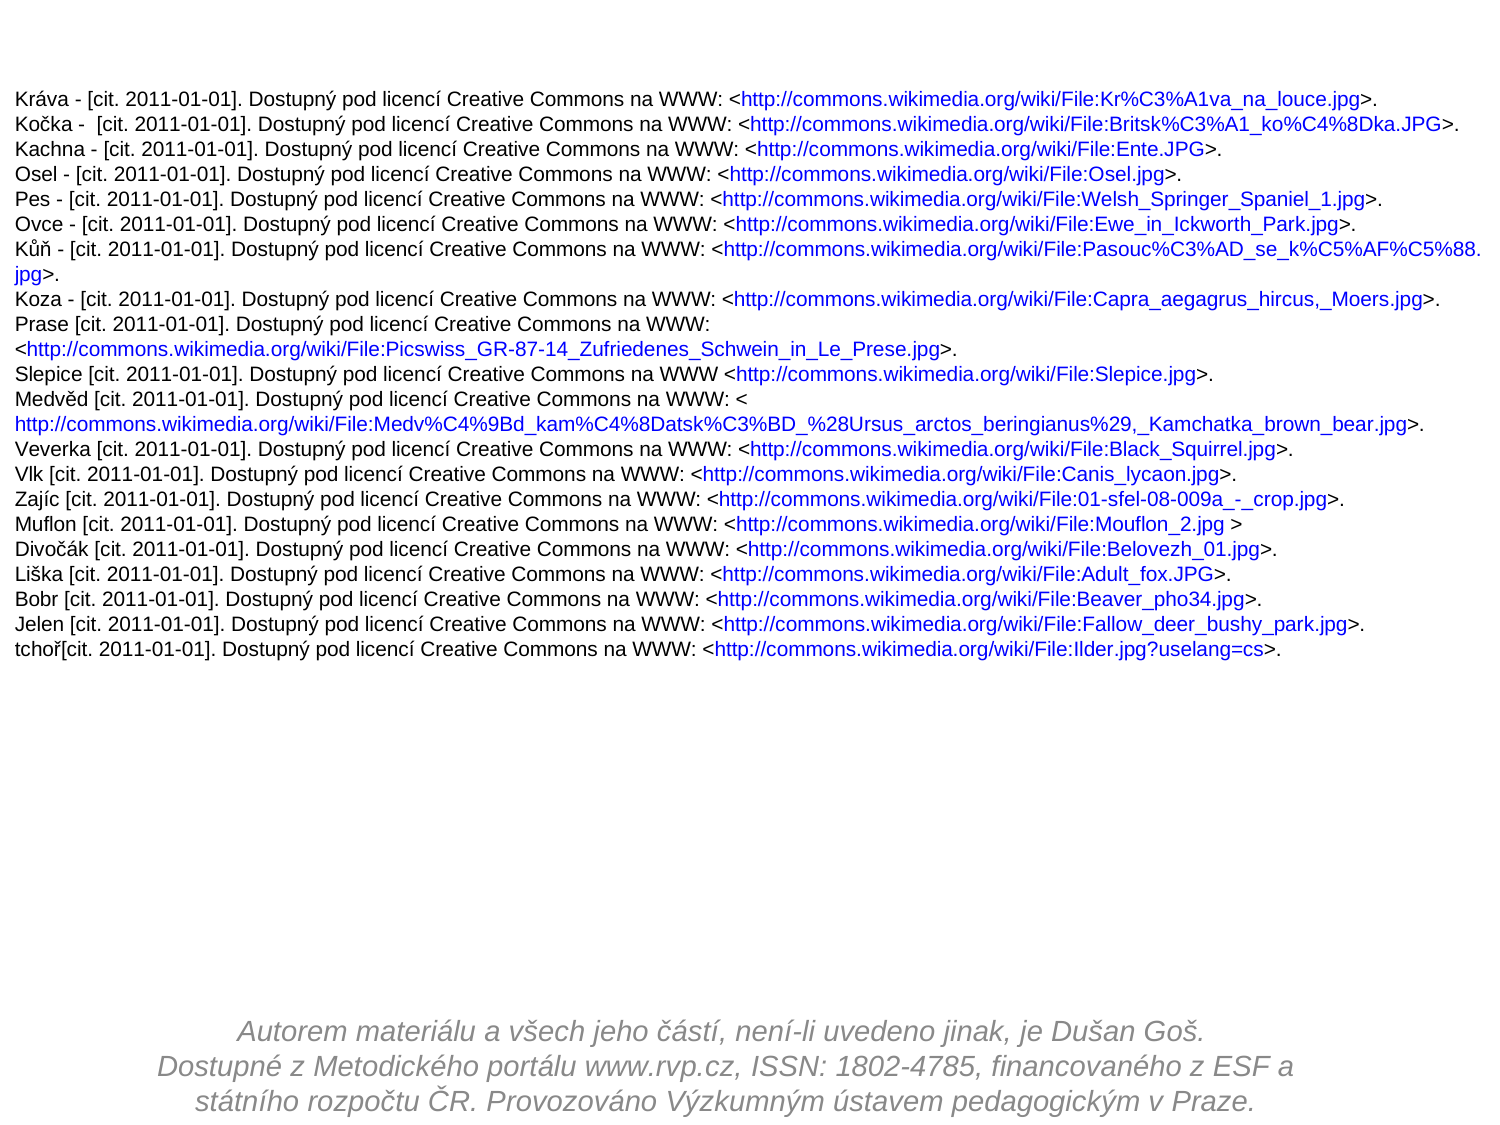

Kráva - [cit. 2011-01-01]. Dostupný pod licencí Creative Commons na WWW: <http://commons.wikimedia.org/wiki/File:Kr%C3%A1va_na_louce.jpg>.
Kočka - [cit. 2011-01-01]. Dostupný pod licencí Creative Commons na WWW: <http://commons.wikimedia.org/wiki/File:Britsk%C3%A1_ko%C4%8Dka.JPG>.
Kachna - [cit. 2011-01-01]. Dostupný pod licencí Creative Commons na WWW: <http://commons.wikimedia.org/wiki/File:Ente.JPG>.
Osel - [cit. 2011-01-01]. Dostupný pod licencí Creative Commons na WWW: <http://commons.wikimedia.org/wiki/File:Osel.jpg>.
Pes - [cit. 2011-01-01]. Dostupný pod licencí Creative Commons na WWW: <http://commons.wikimedia.org/wiki/File:Welsh_Springer_Spaniel_1.jpg>.
Ovce - [cit. 2011-01-01]. Dostupný pod licencí Creative Commons na WWW: <http://commons.wikimedia.org/wiki/File:Ewe_in_Ickworth_Park.jpg>.
Kůň - [cit. 2011-01-01]. Dostupný pod licencí Creative Commons na WWW: <http://commons.wikimedia.org/wiki/File:Pasouc%C3%AD_se_k%C5%AF%C5%88.jpg>.
Koza - [cit. 2011-01-01]. Dostupný pod licencí Creative Commons na WWW: <http://commons.wikimedia.org/wiki/File:Capra_aegagrus_hircus,_Moers.jpg>.
Prase [cit. 2011-01-01]. Dostupný pod licencí Creative Commons na WWW:
<http://commons.wikimedia.org/wiki/File:Picswiss_GR-87-14_Zufriedenes_Schwein_in_Le_Prese.jpg>.
Slepice [cit. 2011-01-01]. Dostupný pod licencí Creative Commons na WWW <http://commons.wikimedia.org/wiki/File:Slepice.jpg>.
Medvěd [cit. 2011-01-01]. Dostupný pod licencí Creative Commons na WWW: <http://commons.wikimedia.org/wiki/File:Medv%C4%9Bd_kam%C4%8Datsk%C3%BD_%28Ursus_arctos_beringianus%29,_Kamchatka_brown_bear.jpg>.
Veverka [cit. 2011-01-01]. Dostupný pod licencí Creative Commons na WWW: <http://commons.wikimedia.org/wiki/File:Black_Squirrel.jpg>.
Vlk [cit. 2011-01-01]. Dostupný pod licencí Creative Commons na WWW: <http://commons.wikimedia.org/wiki/File:Canis_lycaon.jpg>.
Zajíc [cit. 2011-01-01]. Dostupný pod licencí Creative Commons na WWW: <http://commons.wikimedia.org/wiki/File:01-sfel-08-009a_-_crop.jpg>.
Muflon [cit. 2011-01-01]. Dostupný pod licencí Creative Commons na WWW: <http://commons.wikimedia.org/wiki/File:Mouflon_2.jpg >
Divočák [cit. 2011-01-01]. Dostupný pod licencí Creative Commons na WWW: <http://commons.wikimedia.org/wiki/File:Belovezh_01.jpg>.
Liška [cit. 2011-01-01]. Dostupný pod licencí Creative Commons na WWW: <http://commons.wikimedia.org/wiki/File:Adult_fox.JPG>.
Bobr [cit. 2011-01-01]. Dostupný pod licencí Creative Commons na WWW: <http://commons.wikimedia.org/wiki/File:Beaver_pho34.jpg>.
Jelen [cit. 2011-01-01]. Dostupný pod licencí Creative Commons na WWW: <http://commons.wikimedia.org/wiki/File:Fallow_deer_bushy_park.jpg>.
tchoř[cit. 2011-01-01]. Dostupný pod licencí Creative Commons na WWW: <http://commons.wikimedia.org/wiki/File:Ilder.jpg?uselang=cs>.
Autorem materiálu a všech jeho částí, není-li uvedeno jinak, je Dušan Goš.
Dostupné z Metodického portálu www.rvp.cz, ISSN: 1802-4785, financovaného z ESF a státního rozpočtu ČR. Provozováno Výzkumným ústavem pedagogickým v Praze.